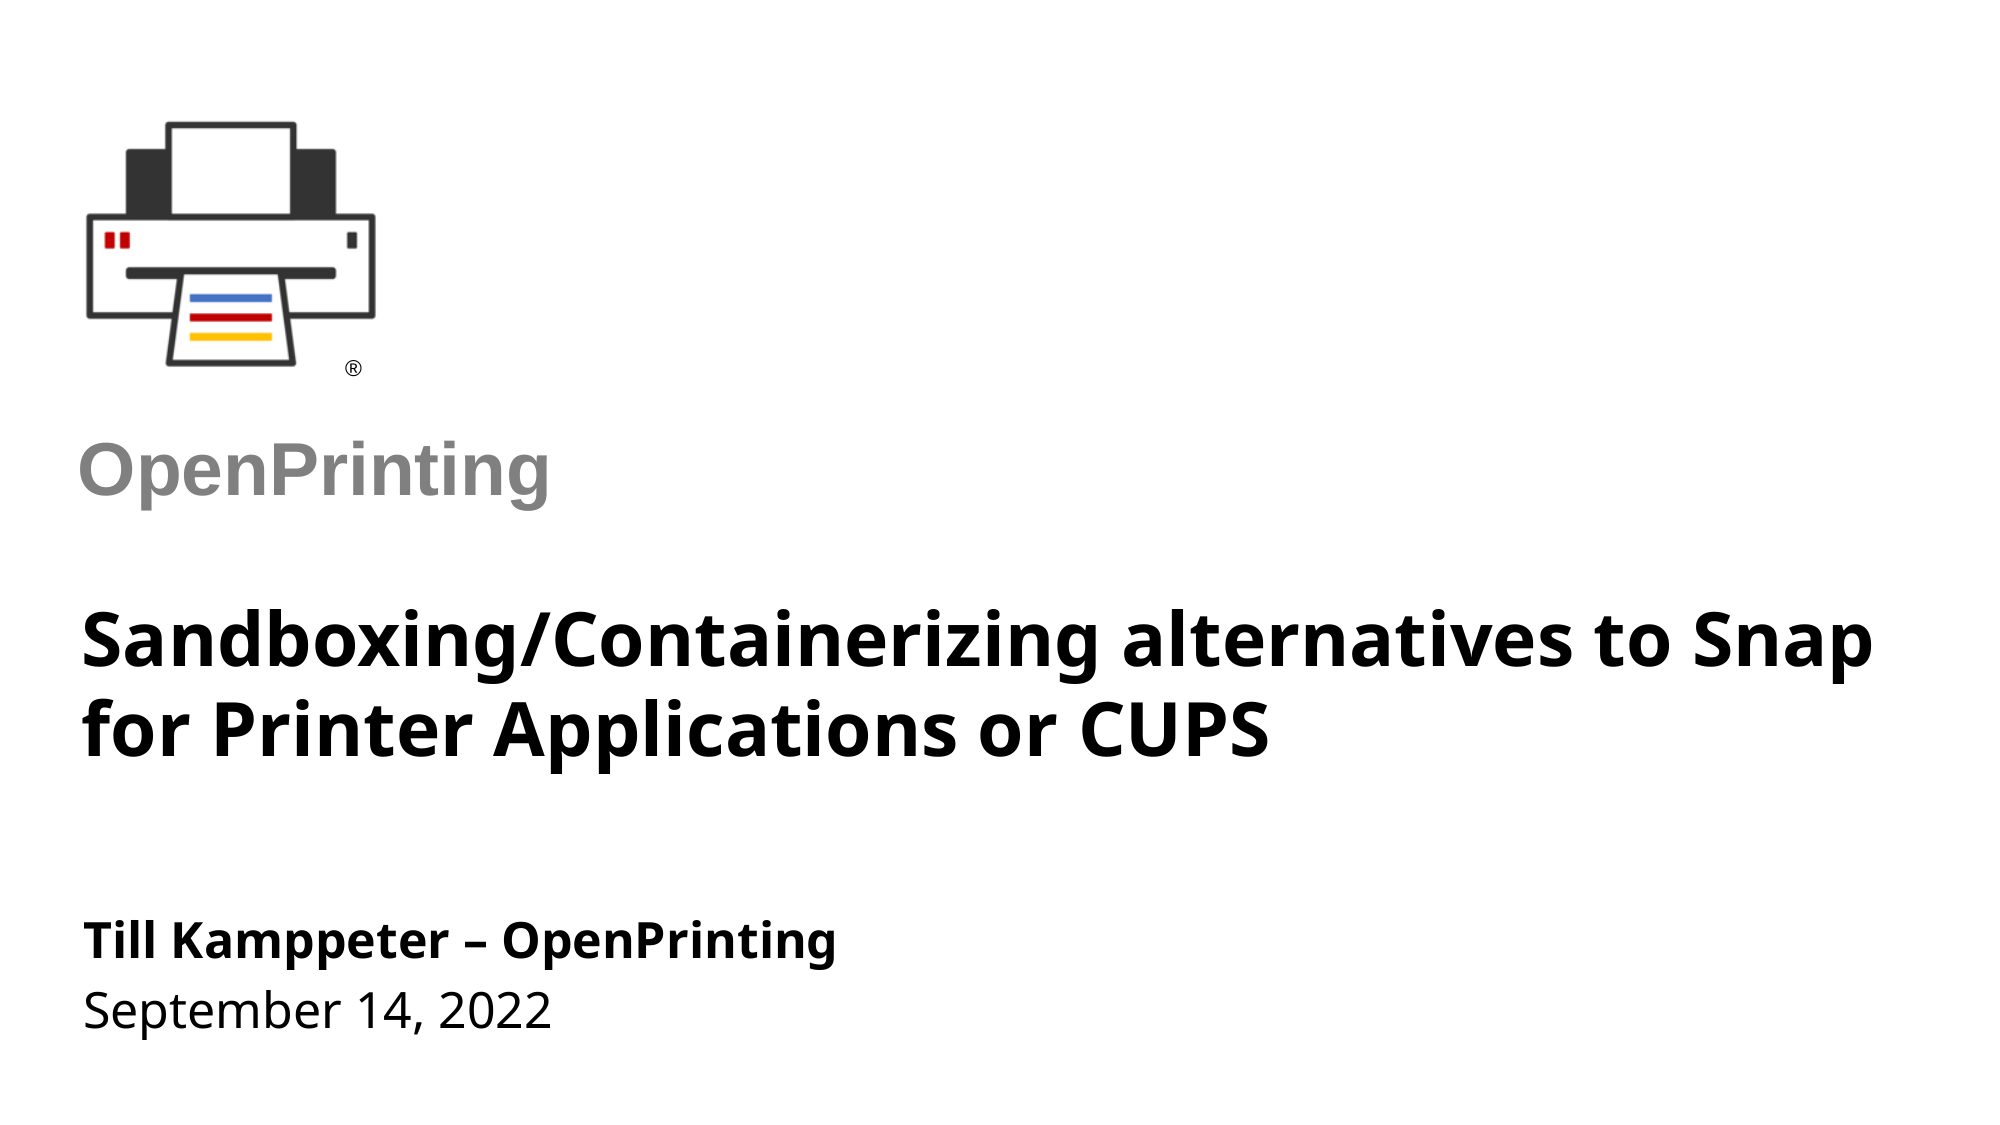

# Sandboxing/Containerizing alternatives to Snap for Printer Applications or CUPS
Till Kamppeter – OpenPrinting
September 14, 2022